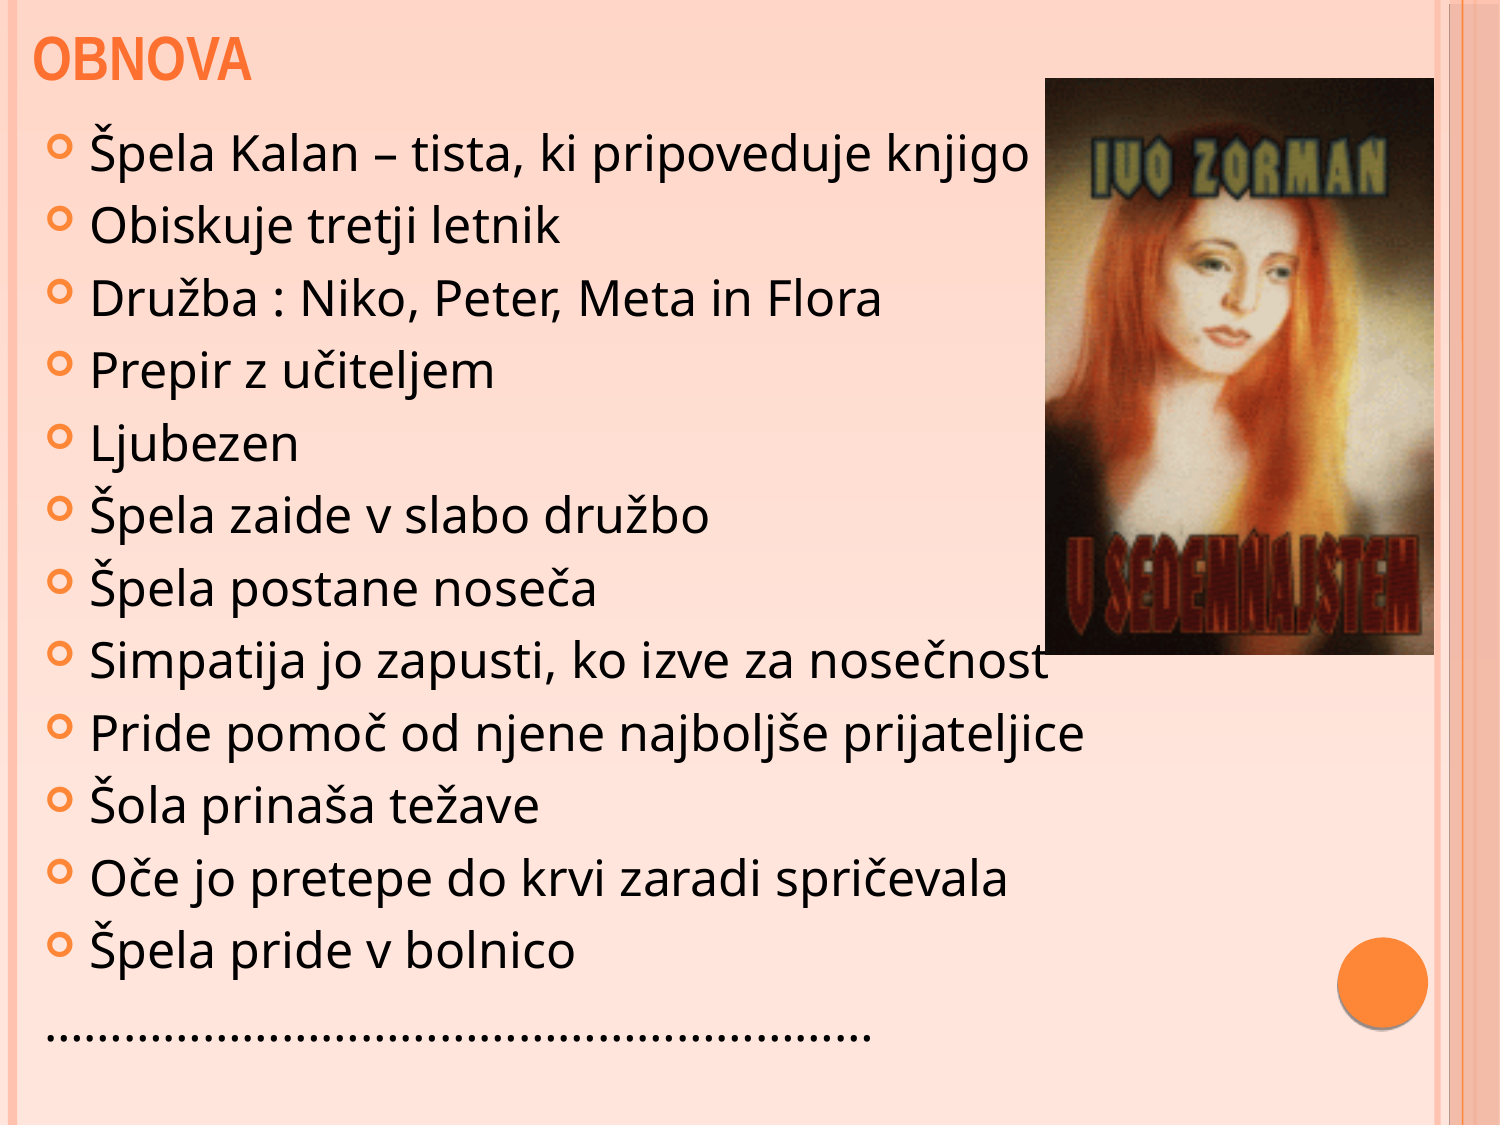

# OBNOVA
Špela Kalan – tista, ki pripoveduje knjigo
Obiskuje tretji letnik
Družba : Niko, Peter, Meta in Flora
Prepir z učiteljem
Ljubezen
Špela zaide v slabo družbo
Špela postane noseča
Simpatija jo zapusti, ko izve za nosečnost
Pride pomoč od njene najboljše prijateljice
Šola prinaša težave
Oče jo pretepe do krvi zaradi spričevala
Špela pride v bolnico
………………………………………………………